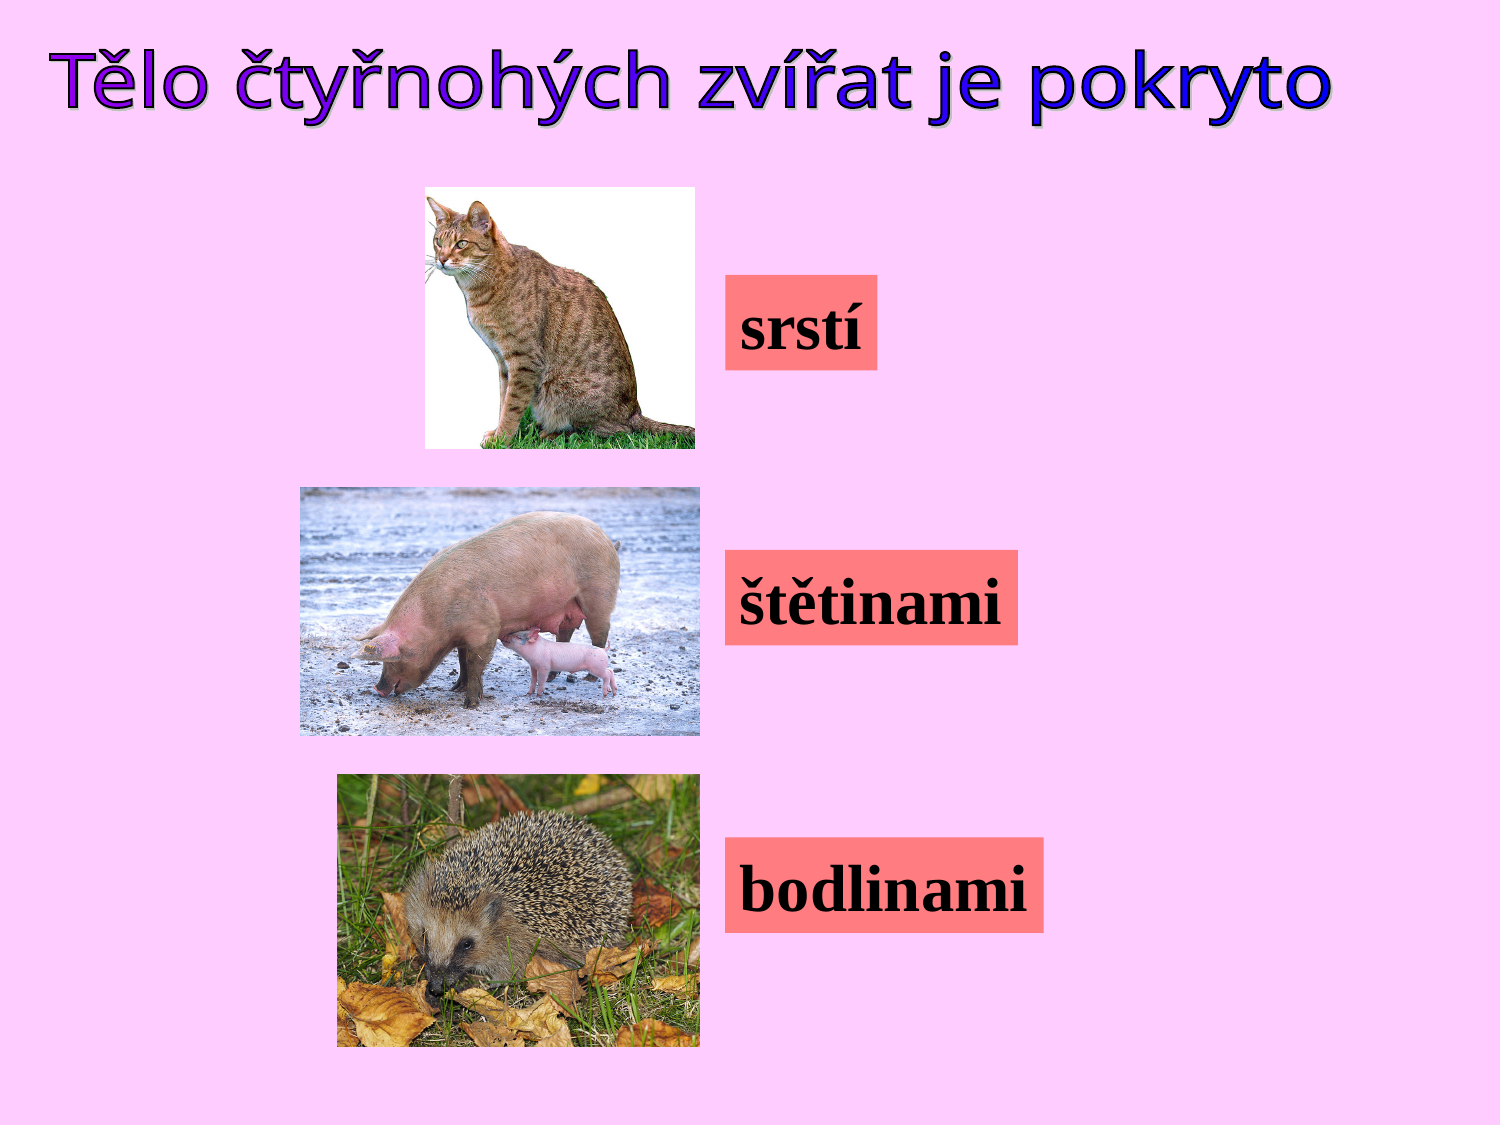

Tělo čtyřnohých zvířat je pokryto
srstí
štětinami
bodlinami